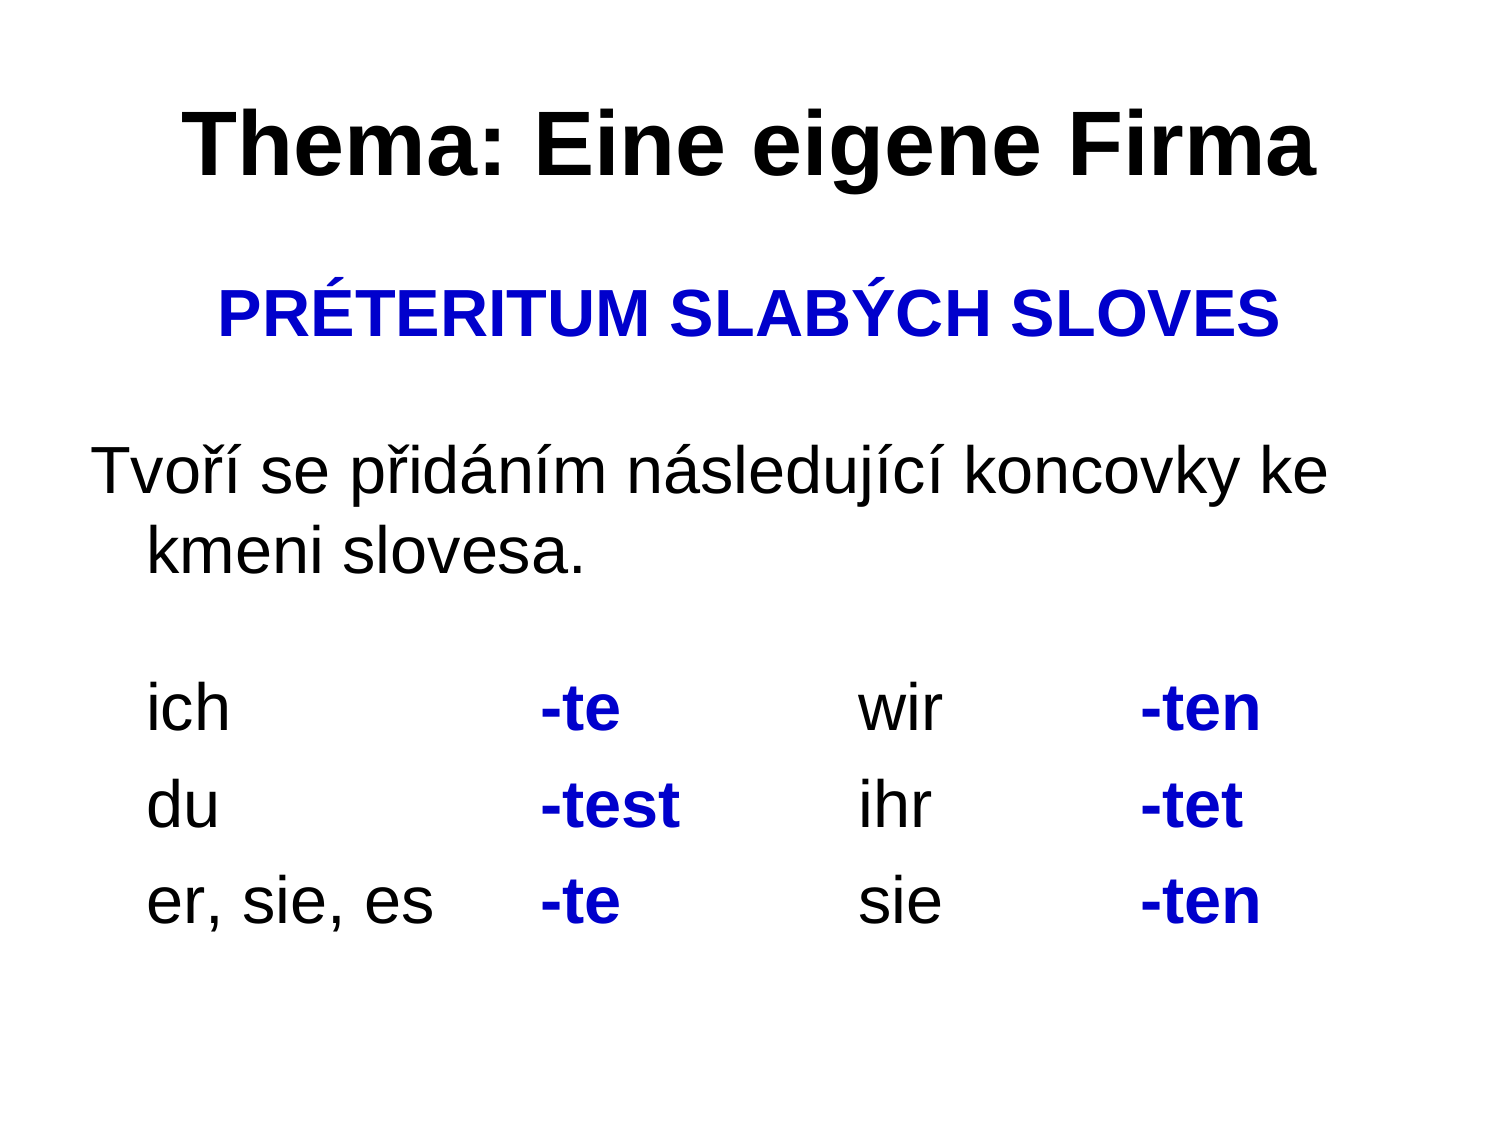

# Thema: Eine eigene Firma
PRÉTERITUM SLABÝCH SLOVES
Tvoří se přidáním následující koncovky ke kmeni slovesa.
	ich 		-te	 	 wir		-ten
	du 			-test	 	 ihr		-tet
	er, sie, es 	-te		 sie		-ten